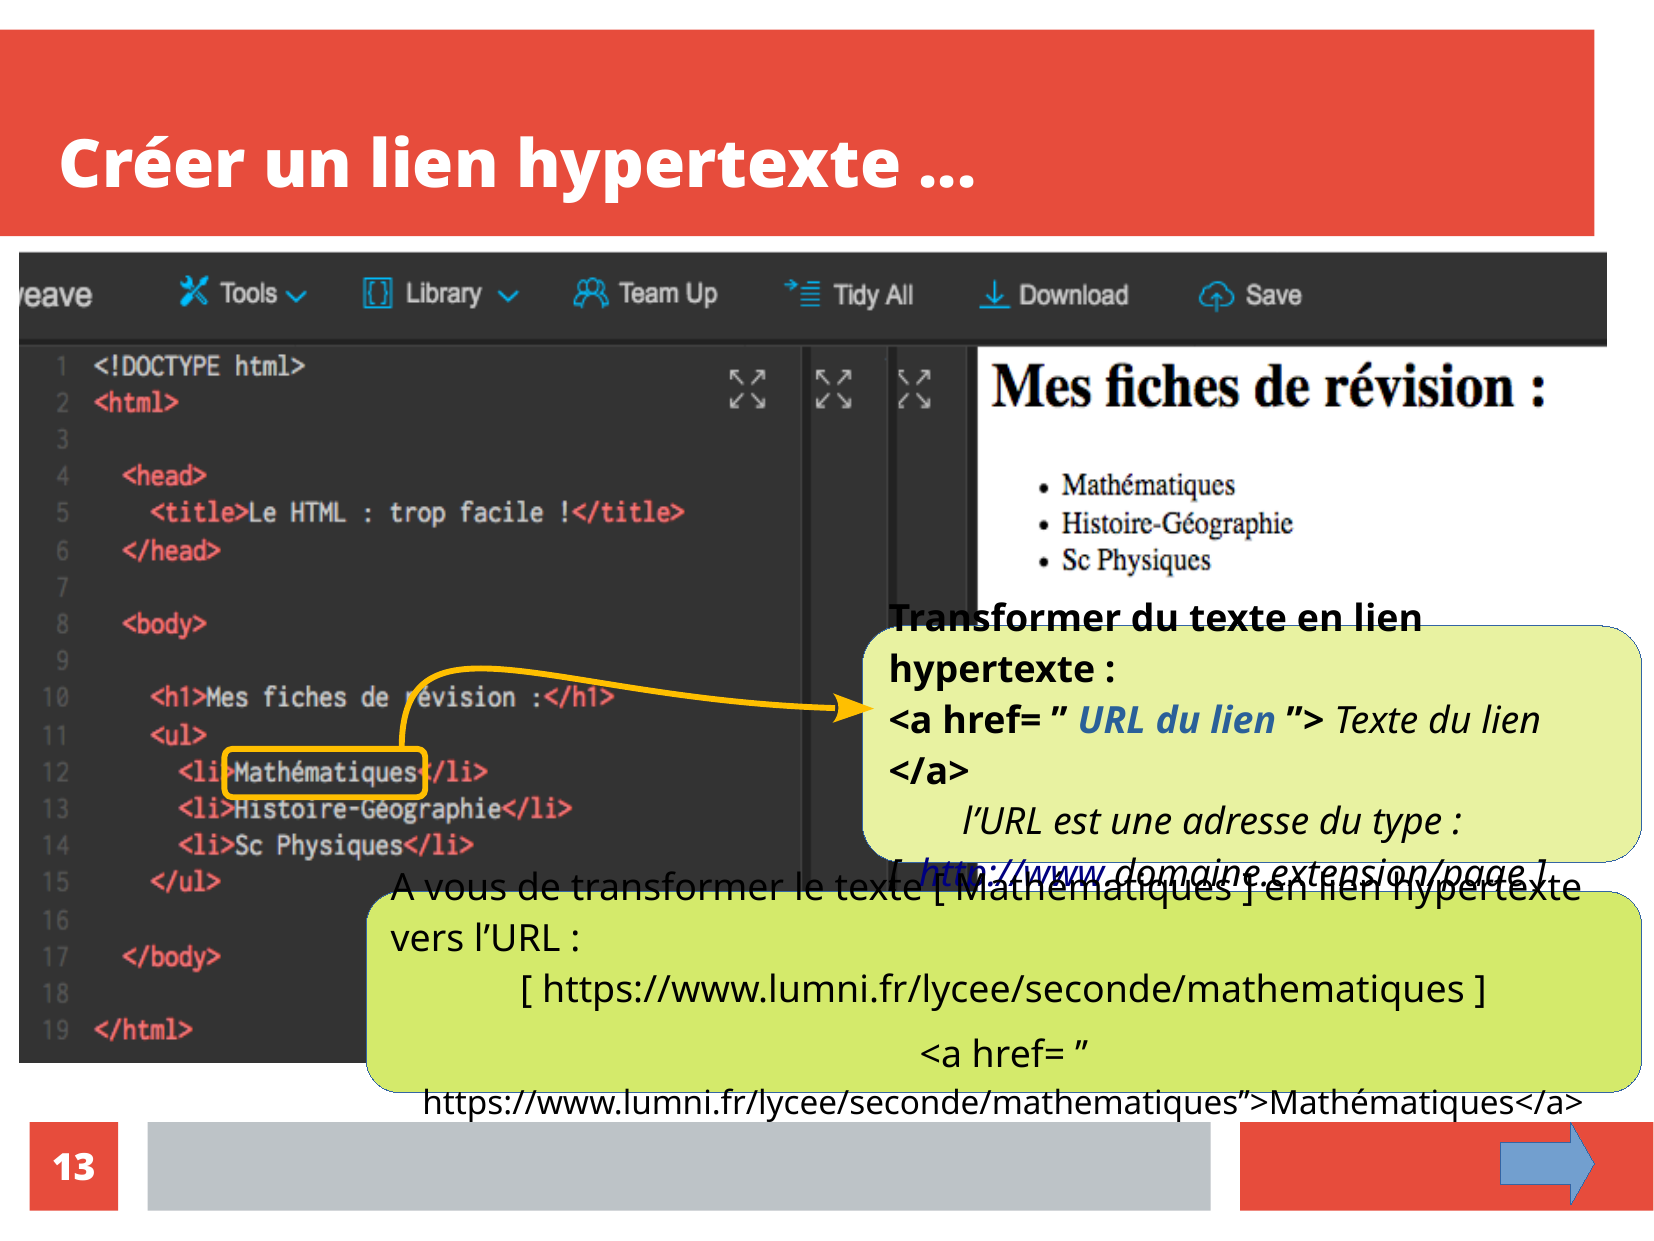

# Créer un lien hypertexte ...
Transformer du texte en lien hypertexte :
<a href= ’’ URL du lien ’’> Texte du lien </a>
	l’URL est une adresse du type :
[ http://www.domaine.extension/page ]
A vous de transformer le texte [ Mathématiques ] en lien hypertexte vers l’URL :
[ https://www.lumni.fr/lycee/seconde/mathematiques ]
<a href= ’’ https://www.lumni.fr/lycee/seconde/mathematiques’’>Mathématiques</a>
13